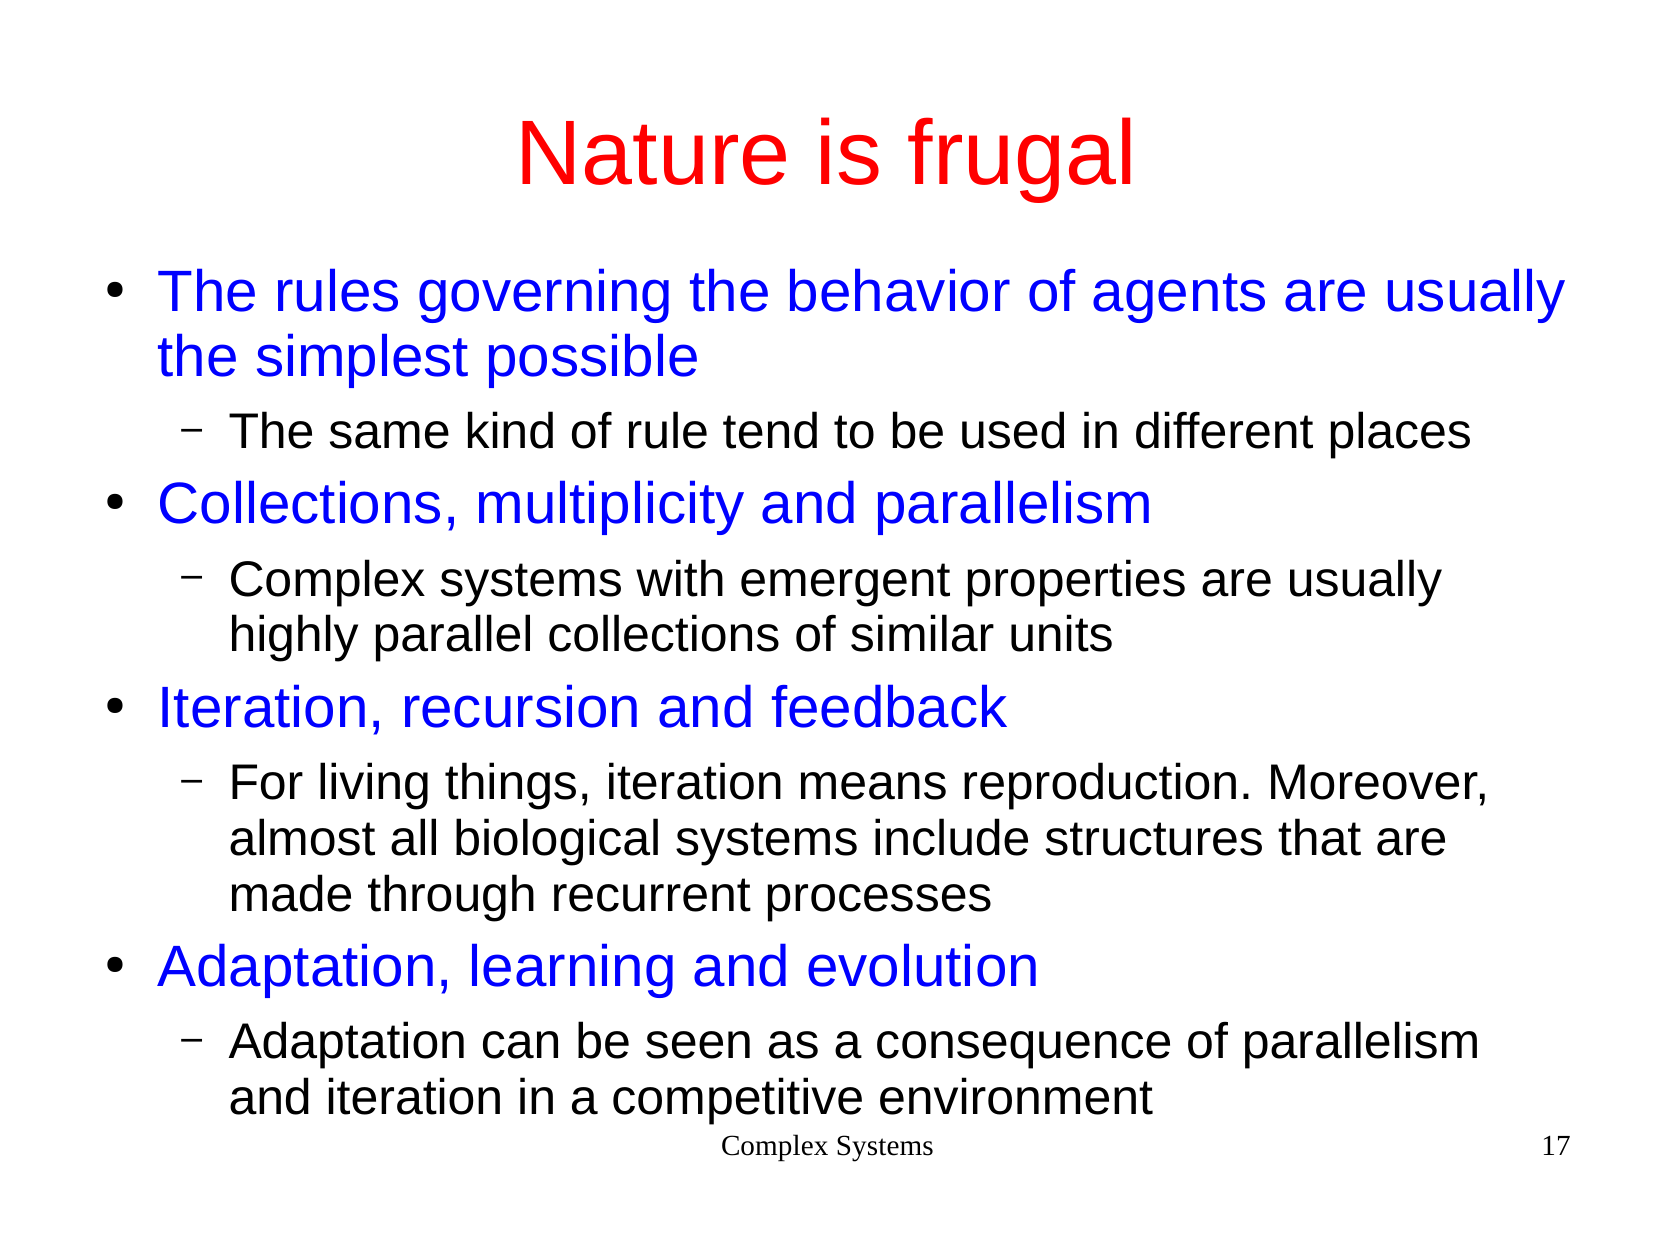

# Nature is frugal
The rules governing the behavior of agents are usually the simplest possible
The same kind of rule tend to be used in different places
Collections, multiplicity and parallelism
Complex systems with emergent properties are usually highly parallel collections of similar units
Iteration, recursion and feedback
For living things, iteration means reproduction. Moreover, almost all biological systems include structures that are made through recurrent processes
Adaptation, learning and evolution
Adaptation can be seen as a consequence of parallelism and iteration in a competitive environment
Complex Systems
17